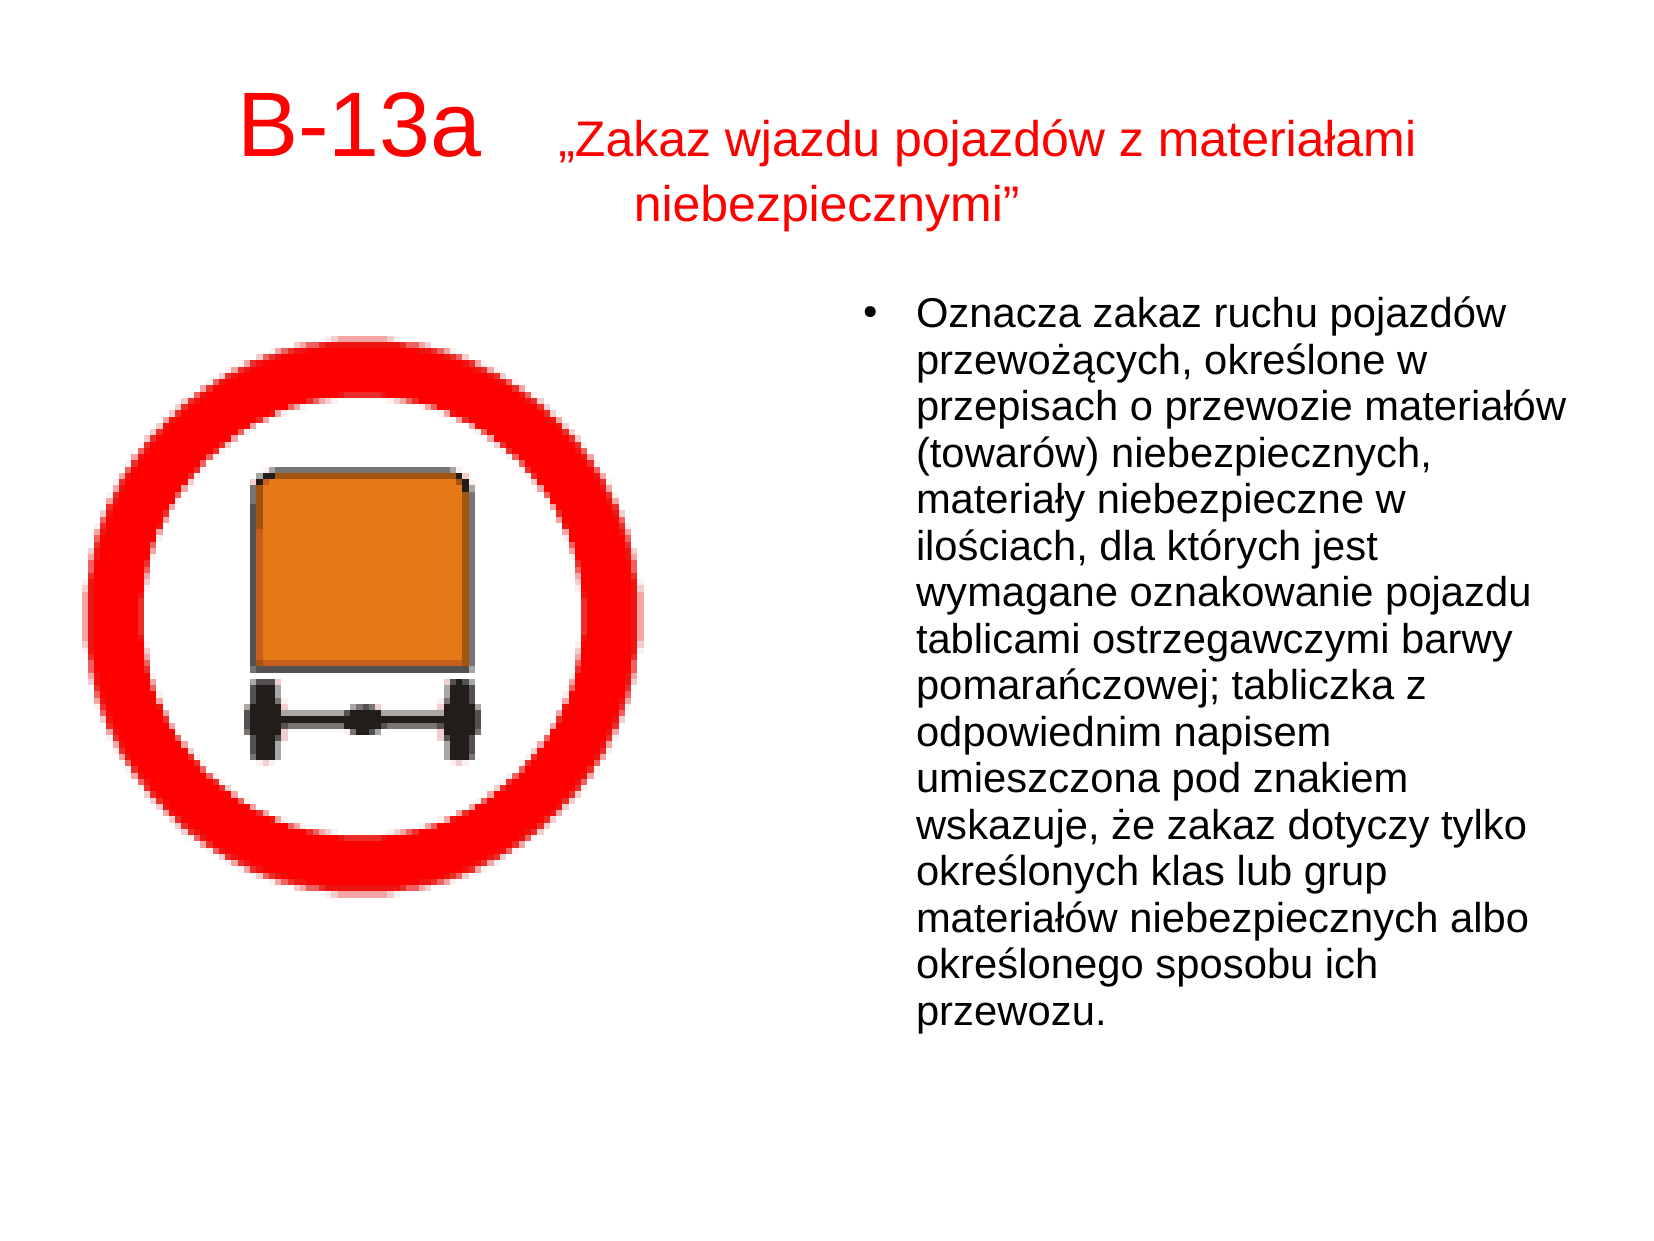

# B-13a „Zakaz wjazdu pojazdów z materiałami niebezpiecznymi”
Oznacza zakaz ruchu pojazdów przewożących, określone w przepisach o przewozie materiałów (towarów) niebezpiecznych, materiały niebezpieczne w ilościach, dla których jest wymagane oznakowanie pojazdu tablicami ostrzegawczymi barwy pomarańczowej; tabliczka z odpowiednim napisem umieszczona pod znakiem wskazuje, że zakaz dotyczy tylko określonych klas lub grup materiałów niebezpiecznych albo określonego sposobu ich przewozu.